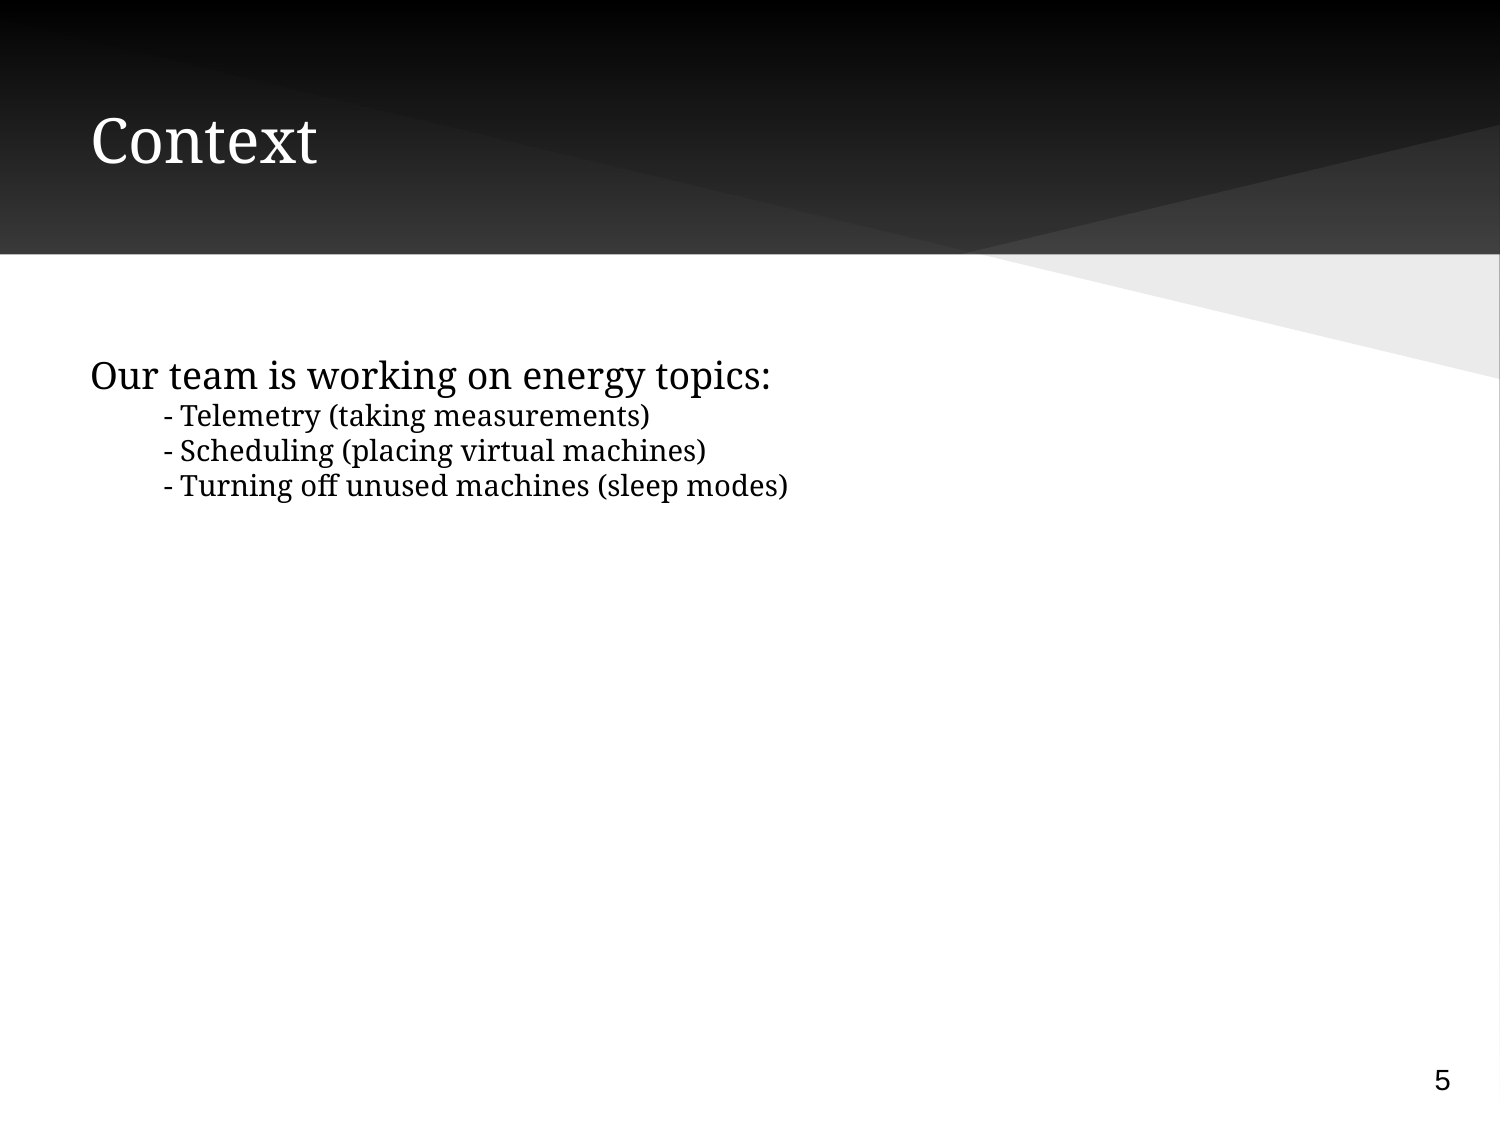

# Context
Our team is working on energy topics:
	- Telemetry (taking measurements)
	- Scheduling (placing virtual machines)
	- Turning off unused machines (sleep modes)
5